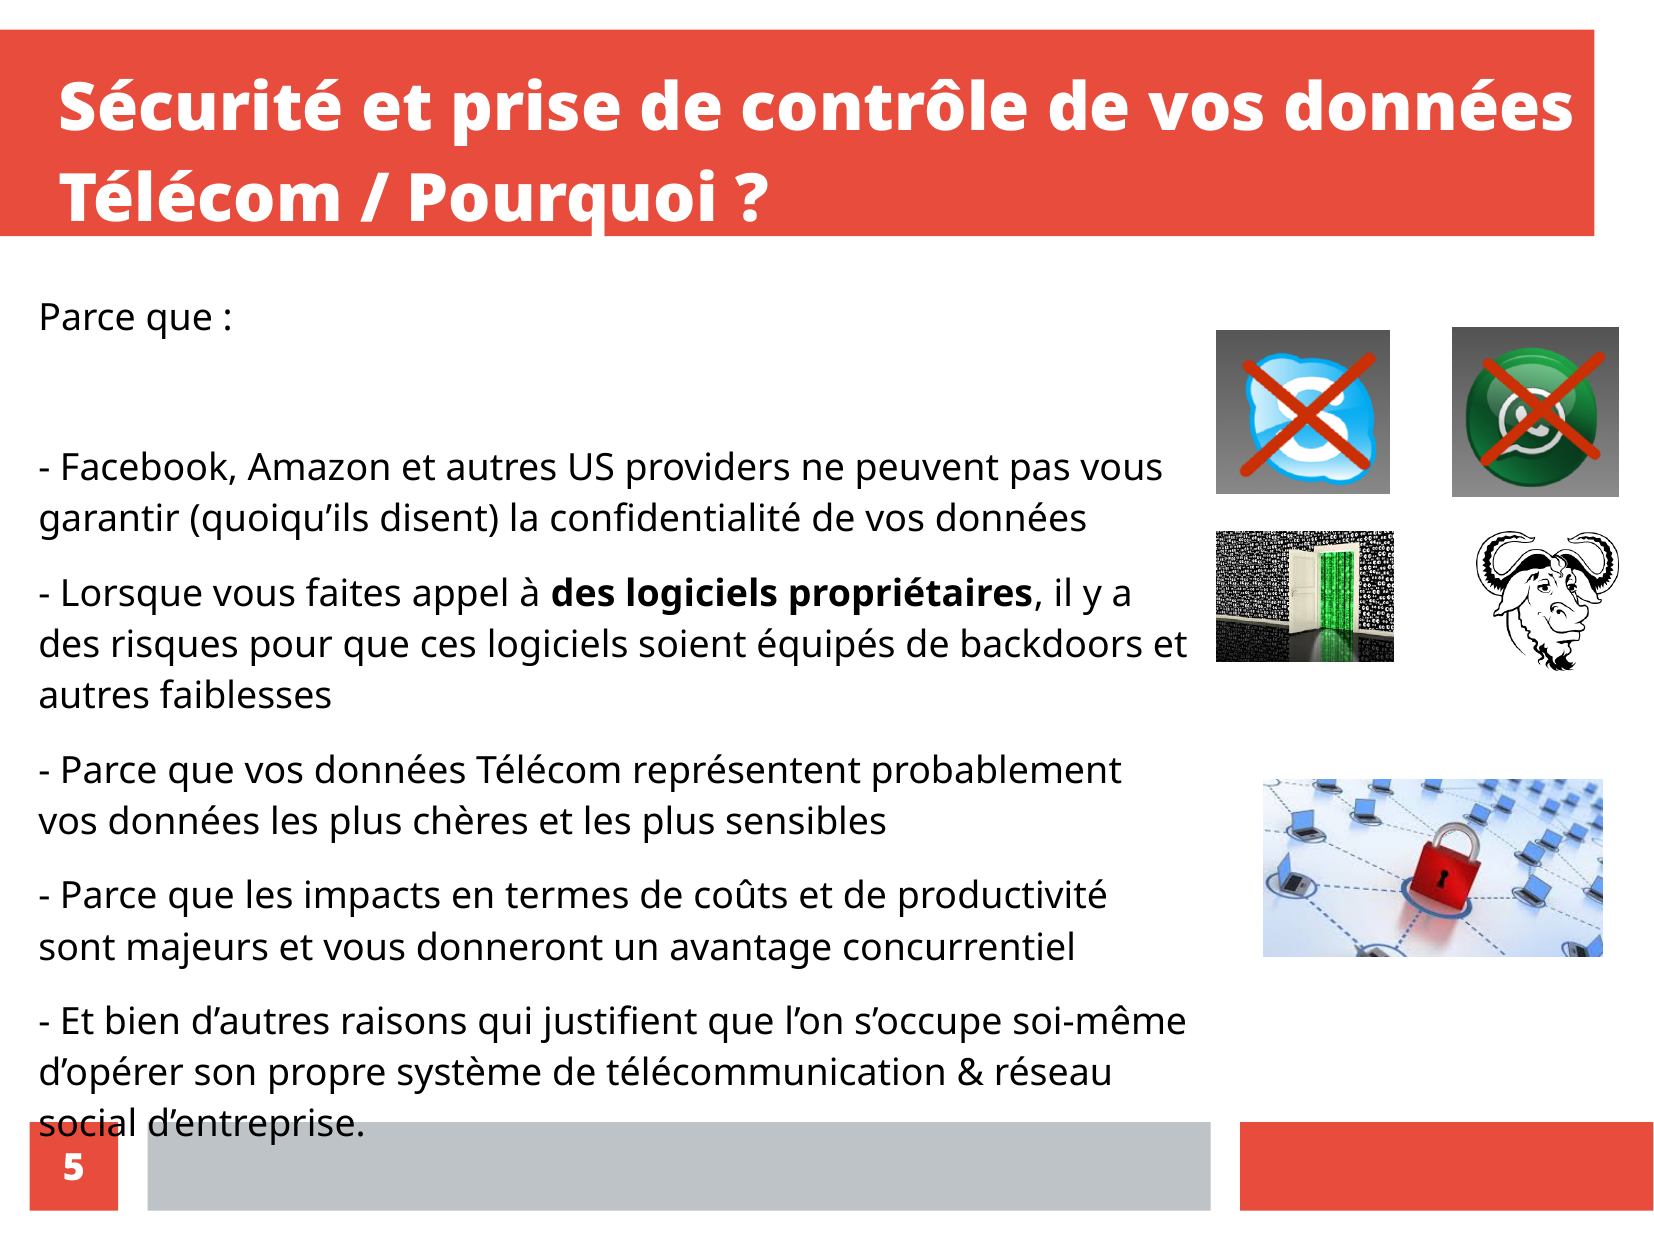

# Sécurité et prise de contrôle de vos données Télécom / Pourquoi ?
Parce que :
- Facebook, Amazon et autres US providers ne peuvent pas vous garantir (quoiqu’ils disent) la confidentialité de vos données
- Lorsque vous faites appel à des logiciels propriétaires, il y a des risques pour que ces logiciels soient équipés de backdoors et autres faiblesses
- Parce que vos données Télécom représentent probablement vos données les plus chères et les plus sensibles
- Parce que les impacts en termes de coûts et de productivité sont majeurs et vous donneront un avantage concurrentiel
- Et bien d’autres raisons qui justifient que l’on s’occupe soi-même d’opérer son propre système de télécommunication & réseau social d’entreprise.
5